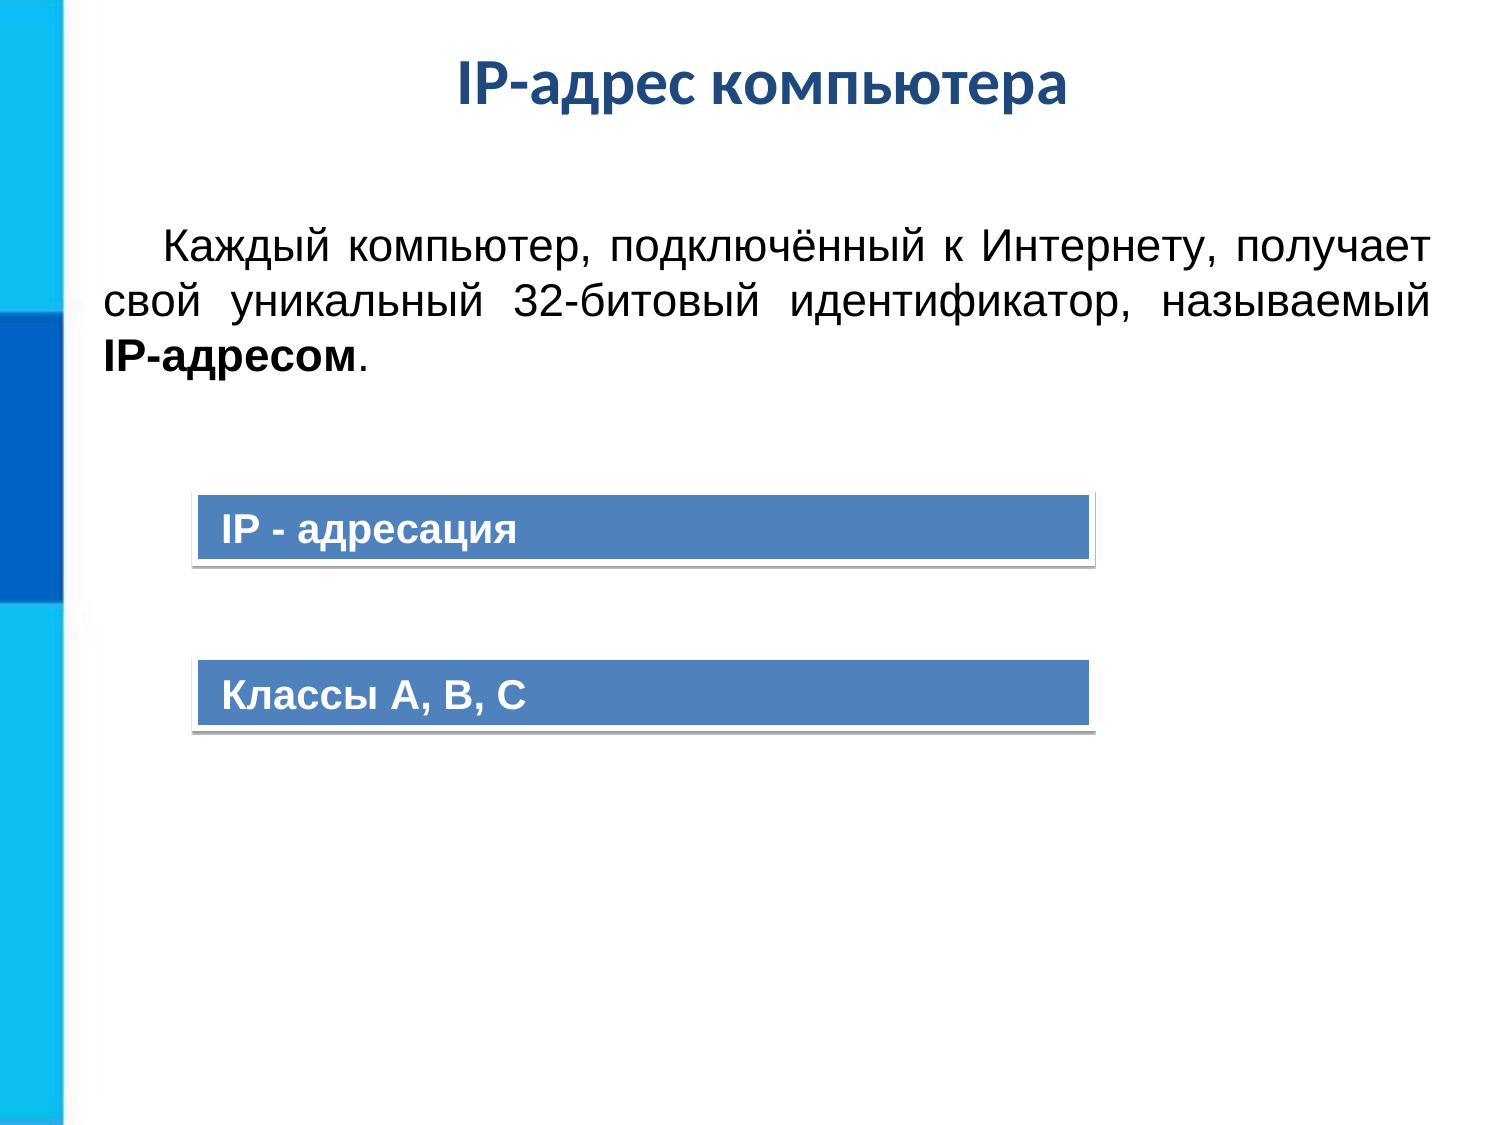

IP-адрес компьютера
Каждый компьютер, подключённый к Интернету, получает свой уникальный 32-битовый идентификатор, называемый IP-адресом.
 IP - адресация
 Классы А, В, С